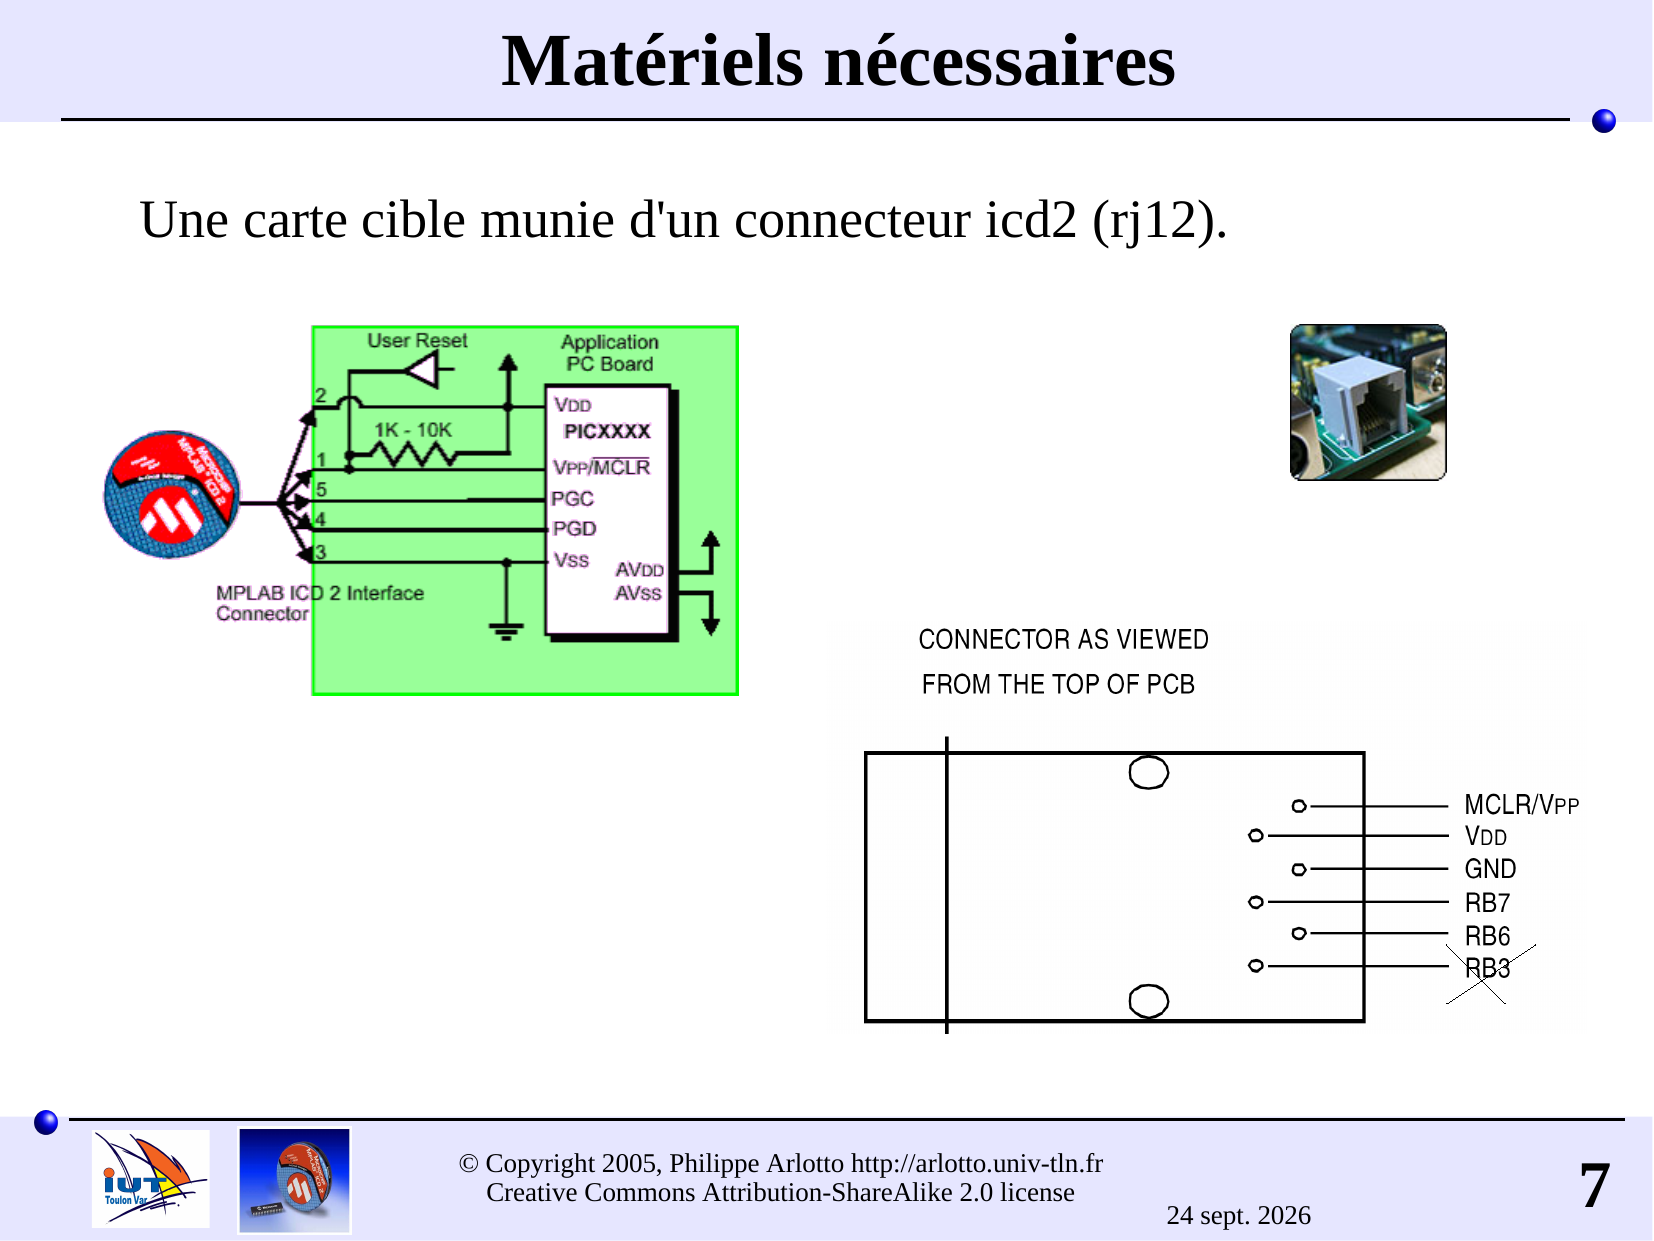

# Matériels nécessaires
Une carte cible munie d'un connecteur icd2 (rj12).